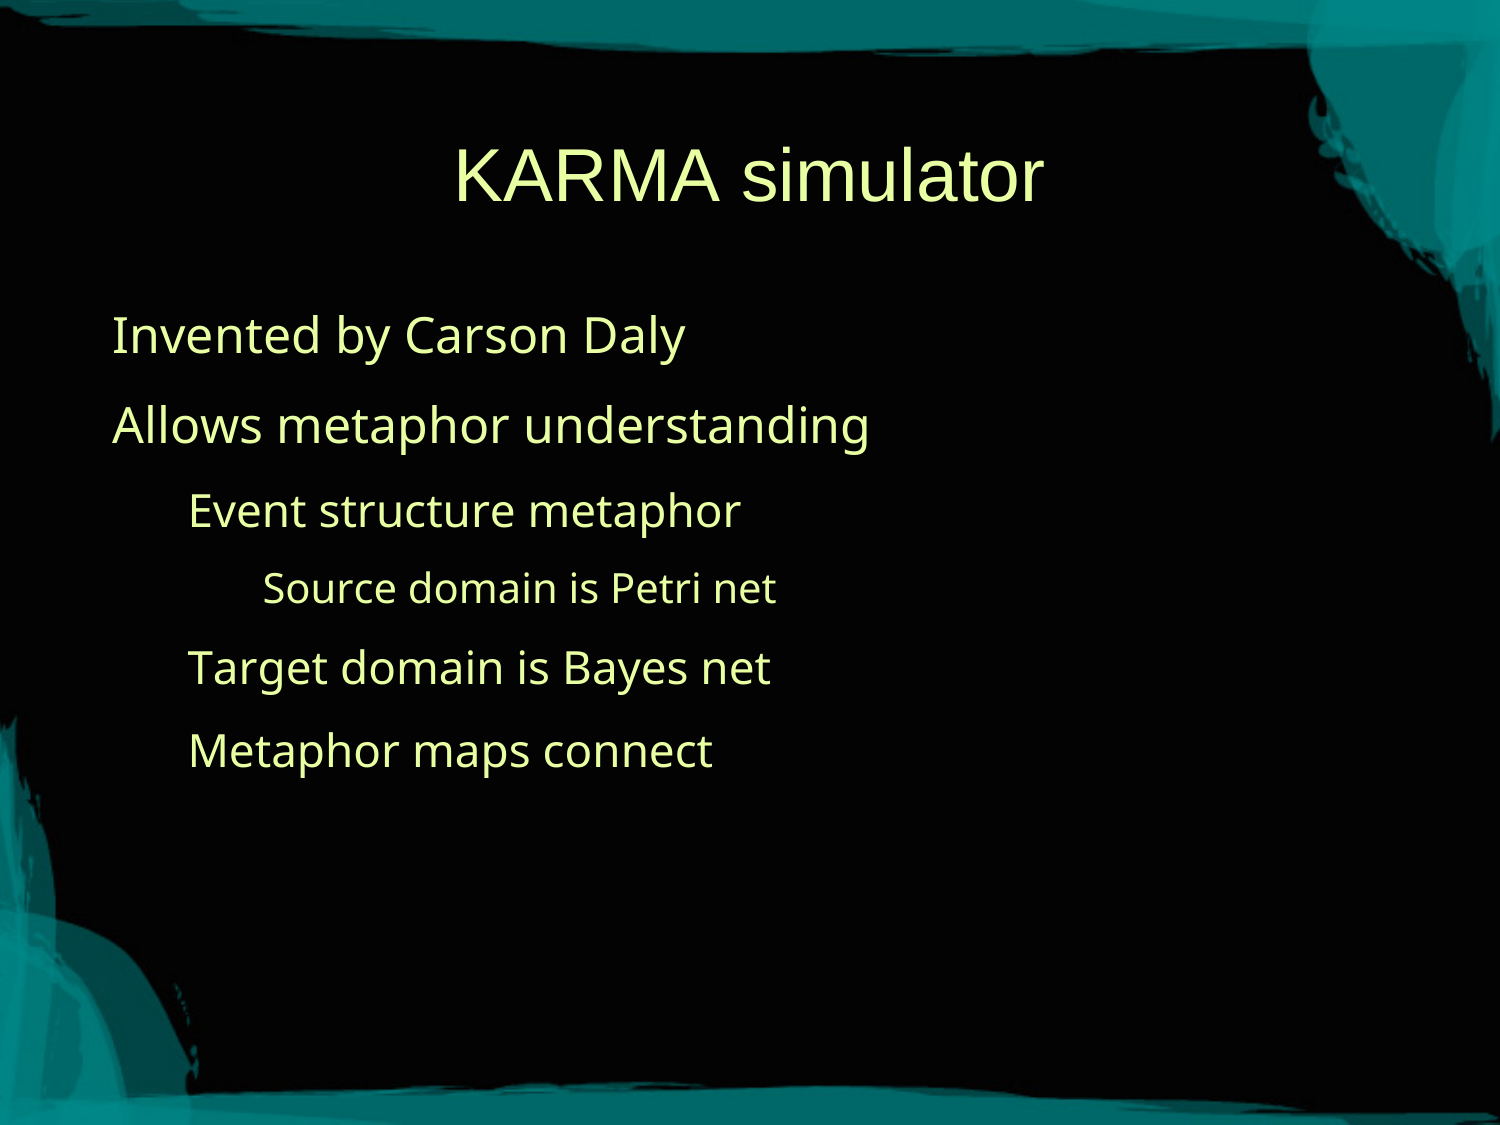

# KARMA simulator
Invented by Carson Daly
Allows metaphor understanding
Event structure metaphor
Source domain is Petri net
Target domain is Bayes net
Metaphor maps connect